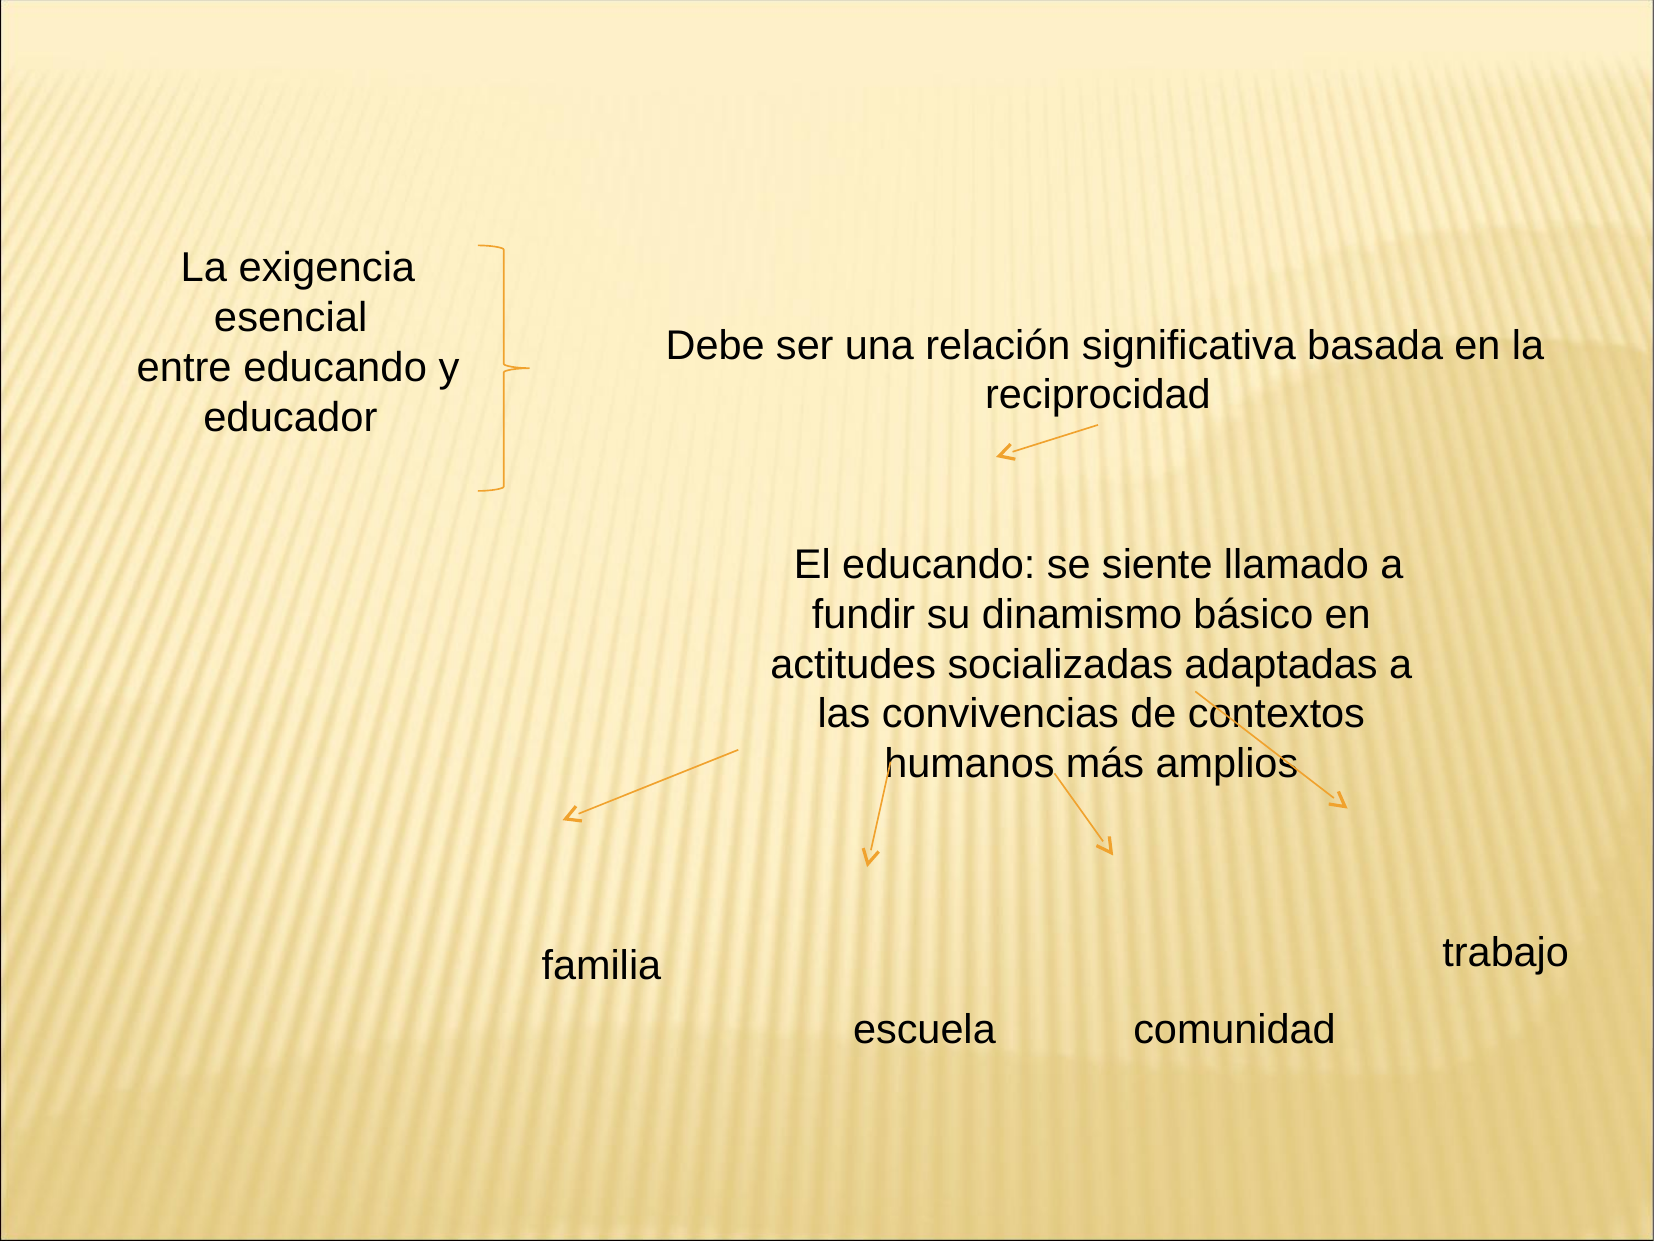

La exigencia esencial
entre educando y educador
Debe ser una relación significativa basada en la reciprocidad
El educando: se siente llamado a fundir su dinamismo básico en actitudes socializadas adaptadas a las convivencias de contextos humanos más amplios
trabajo
familia
escuela
comunidad